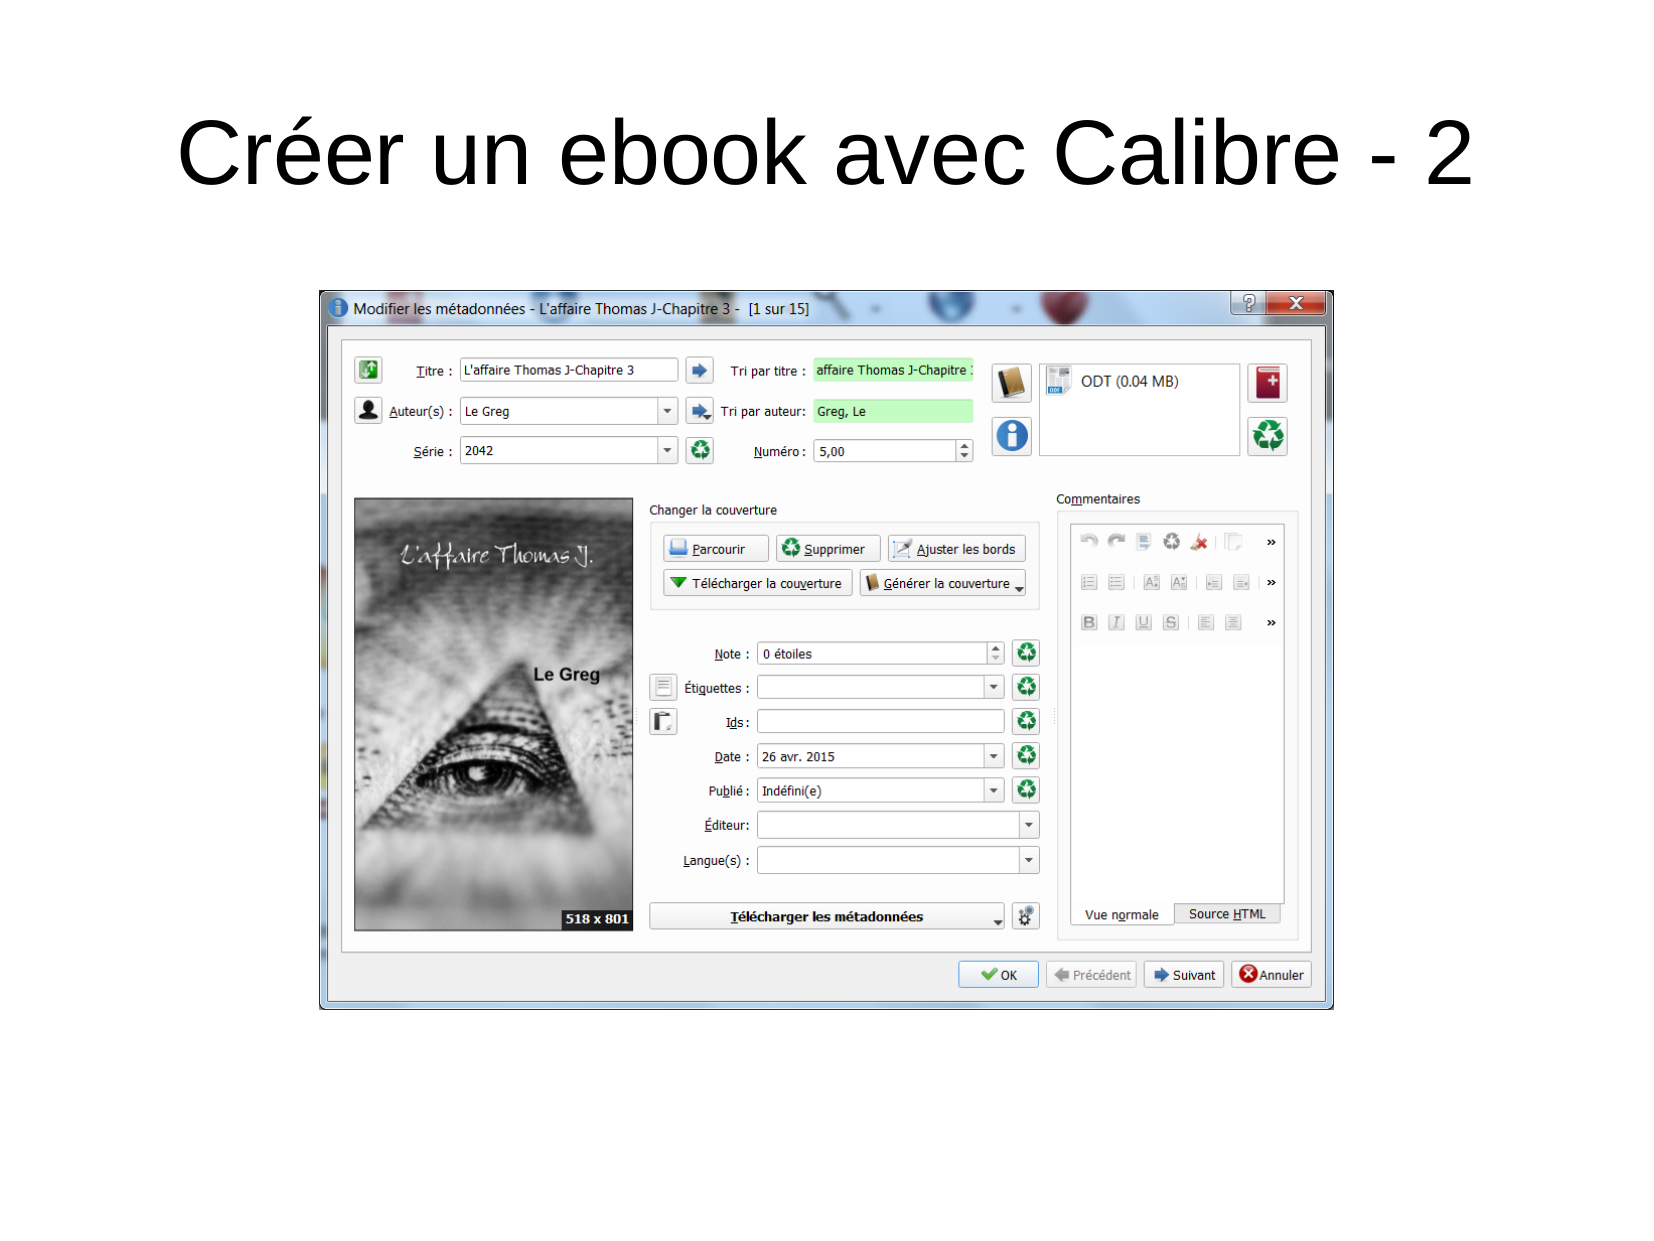

# Créer un ebook avec Calibre - 2